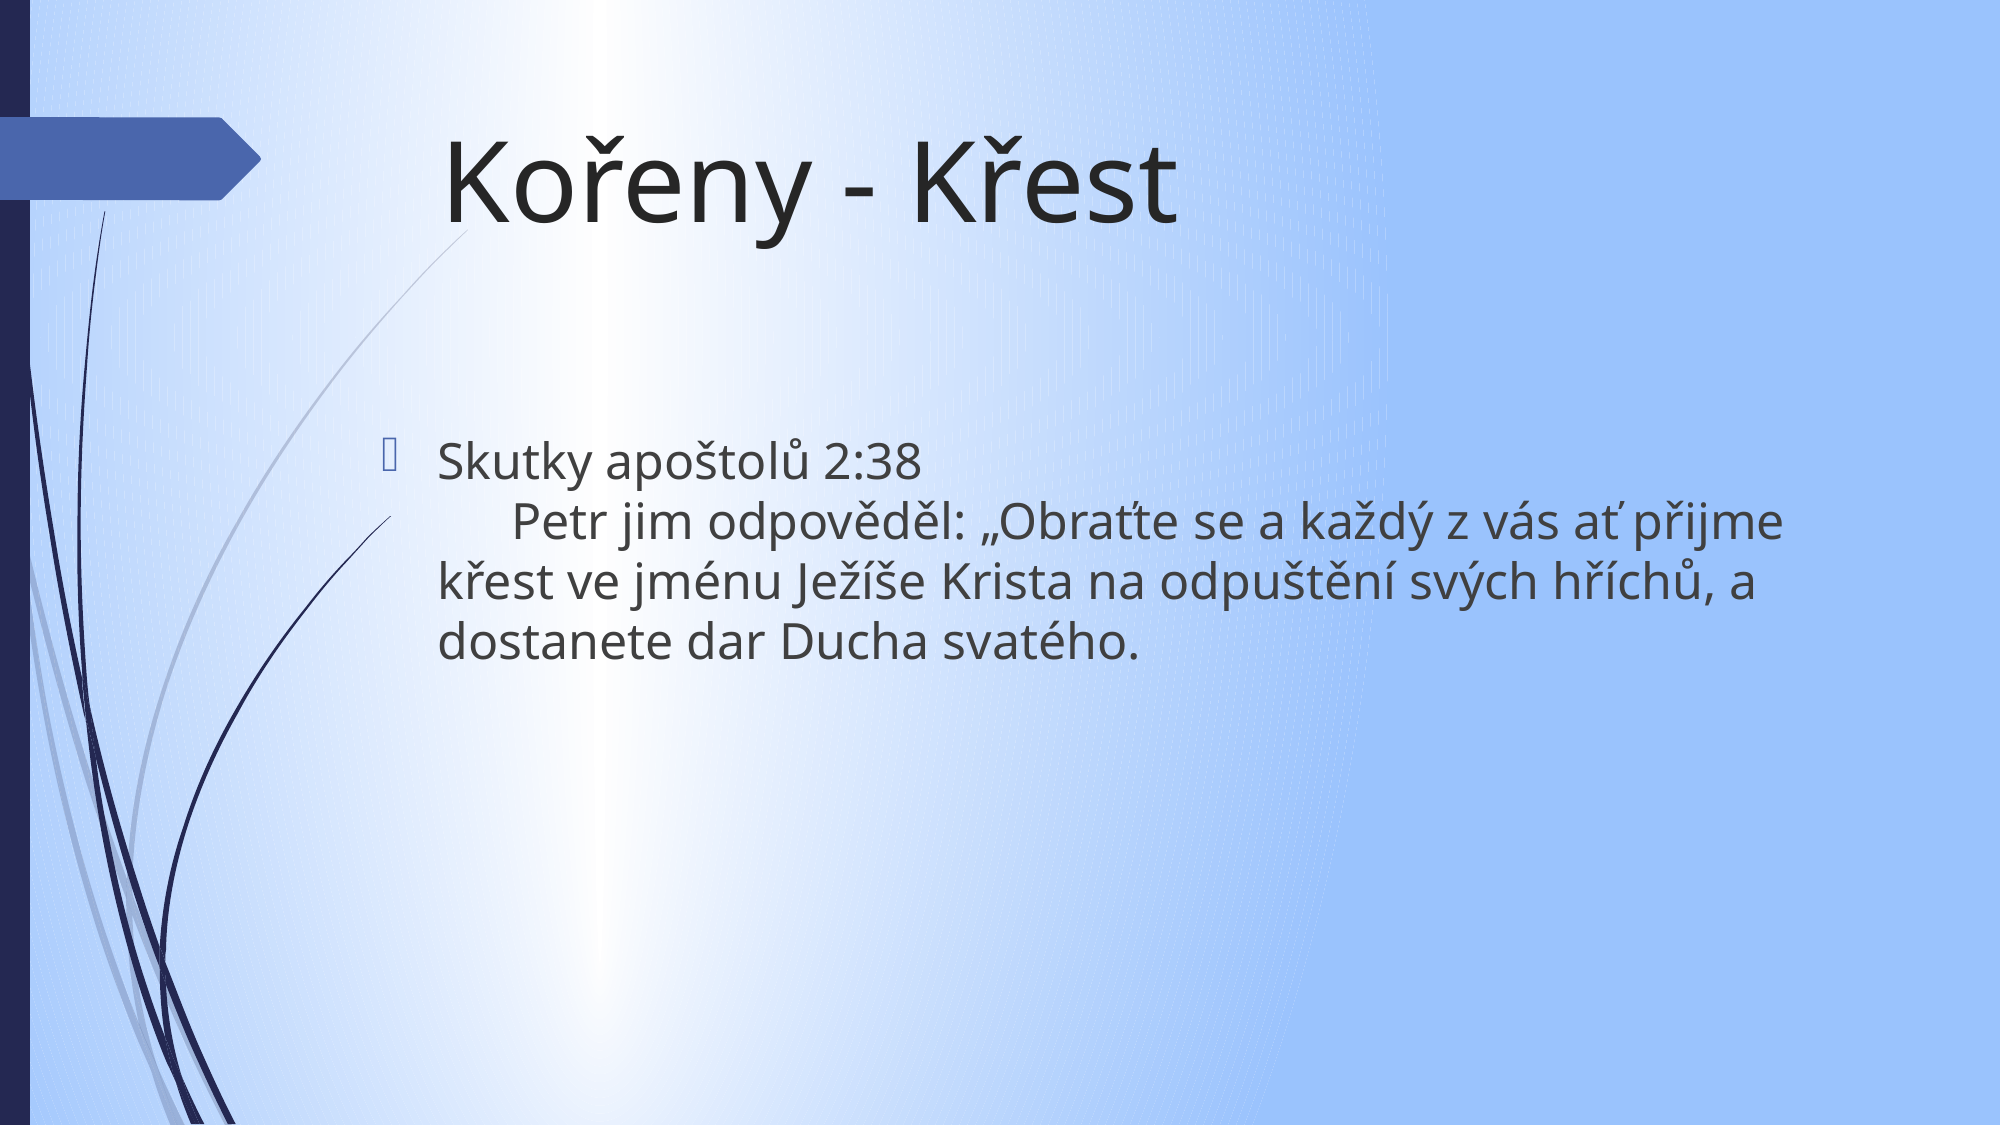

# Kořeny - Křest
Skutky apoštolů 2:38
	Petr jim odpověděl: „Obraťte se a každý z vás ať přijme křest ve jménu Ježíše Krista na odpuštění svých hříchů, a dostanete dar Ducha svatého.